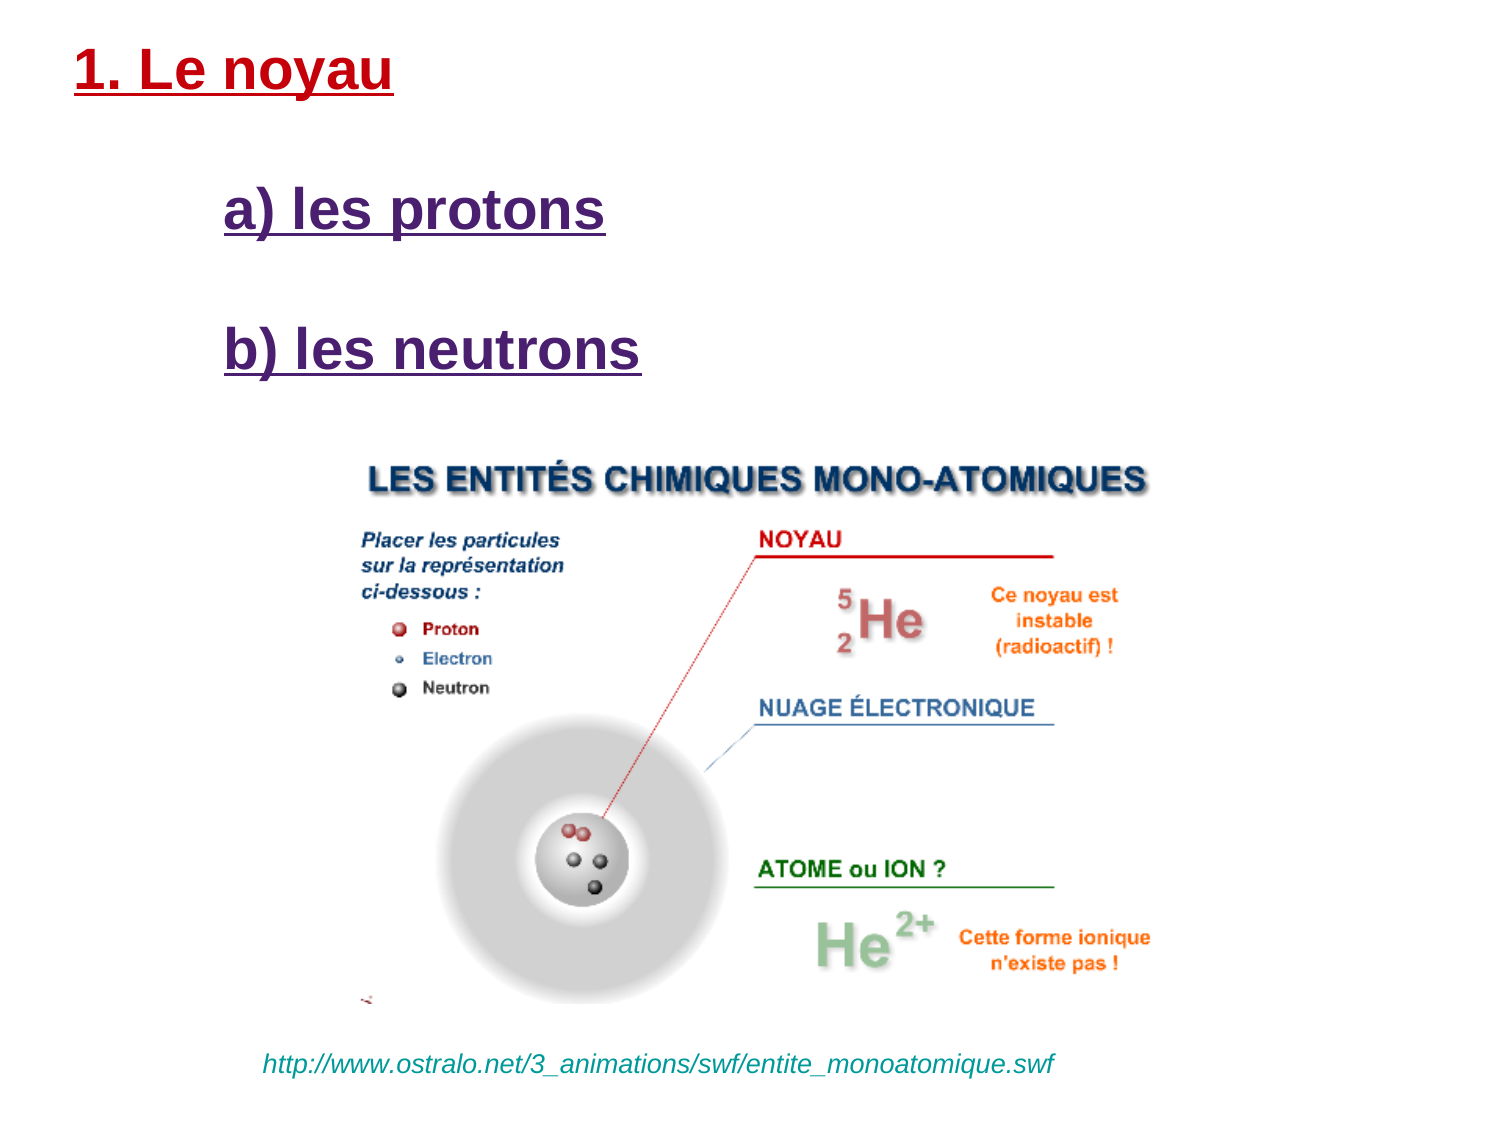

1. Le noyau
	a) les protons
	b) les neutrons
http://www.ostralo.net/3_animations/swf/entite_monoatomique.swf